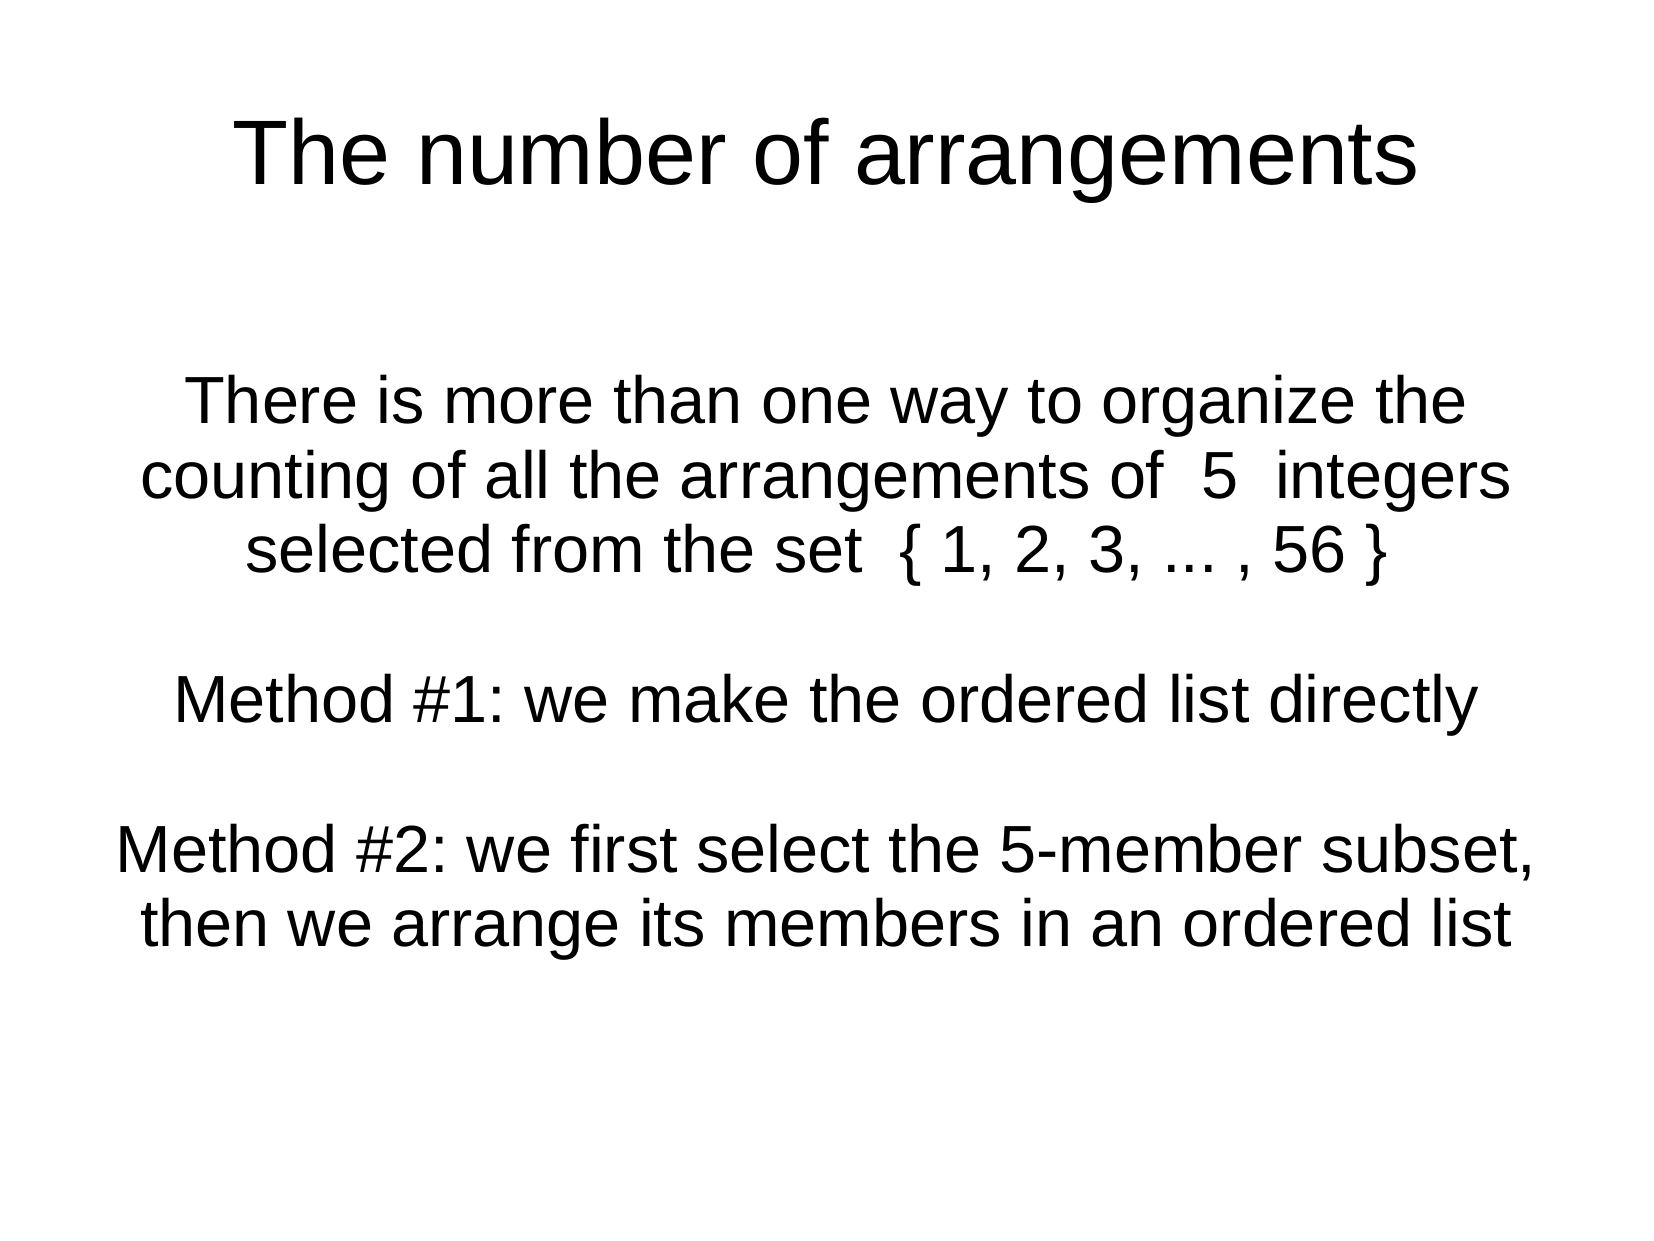

# The number of arrangements
There is more than one way to organize the counting of all the arrangements of 5 integers selected from the set { 1, 2, 3, ... , 56 }
Method #1: we make the ordered list directly
Method #2: we first select the 5-member subset, then we arrange its members in an ordered list